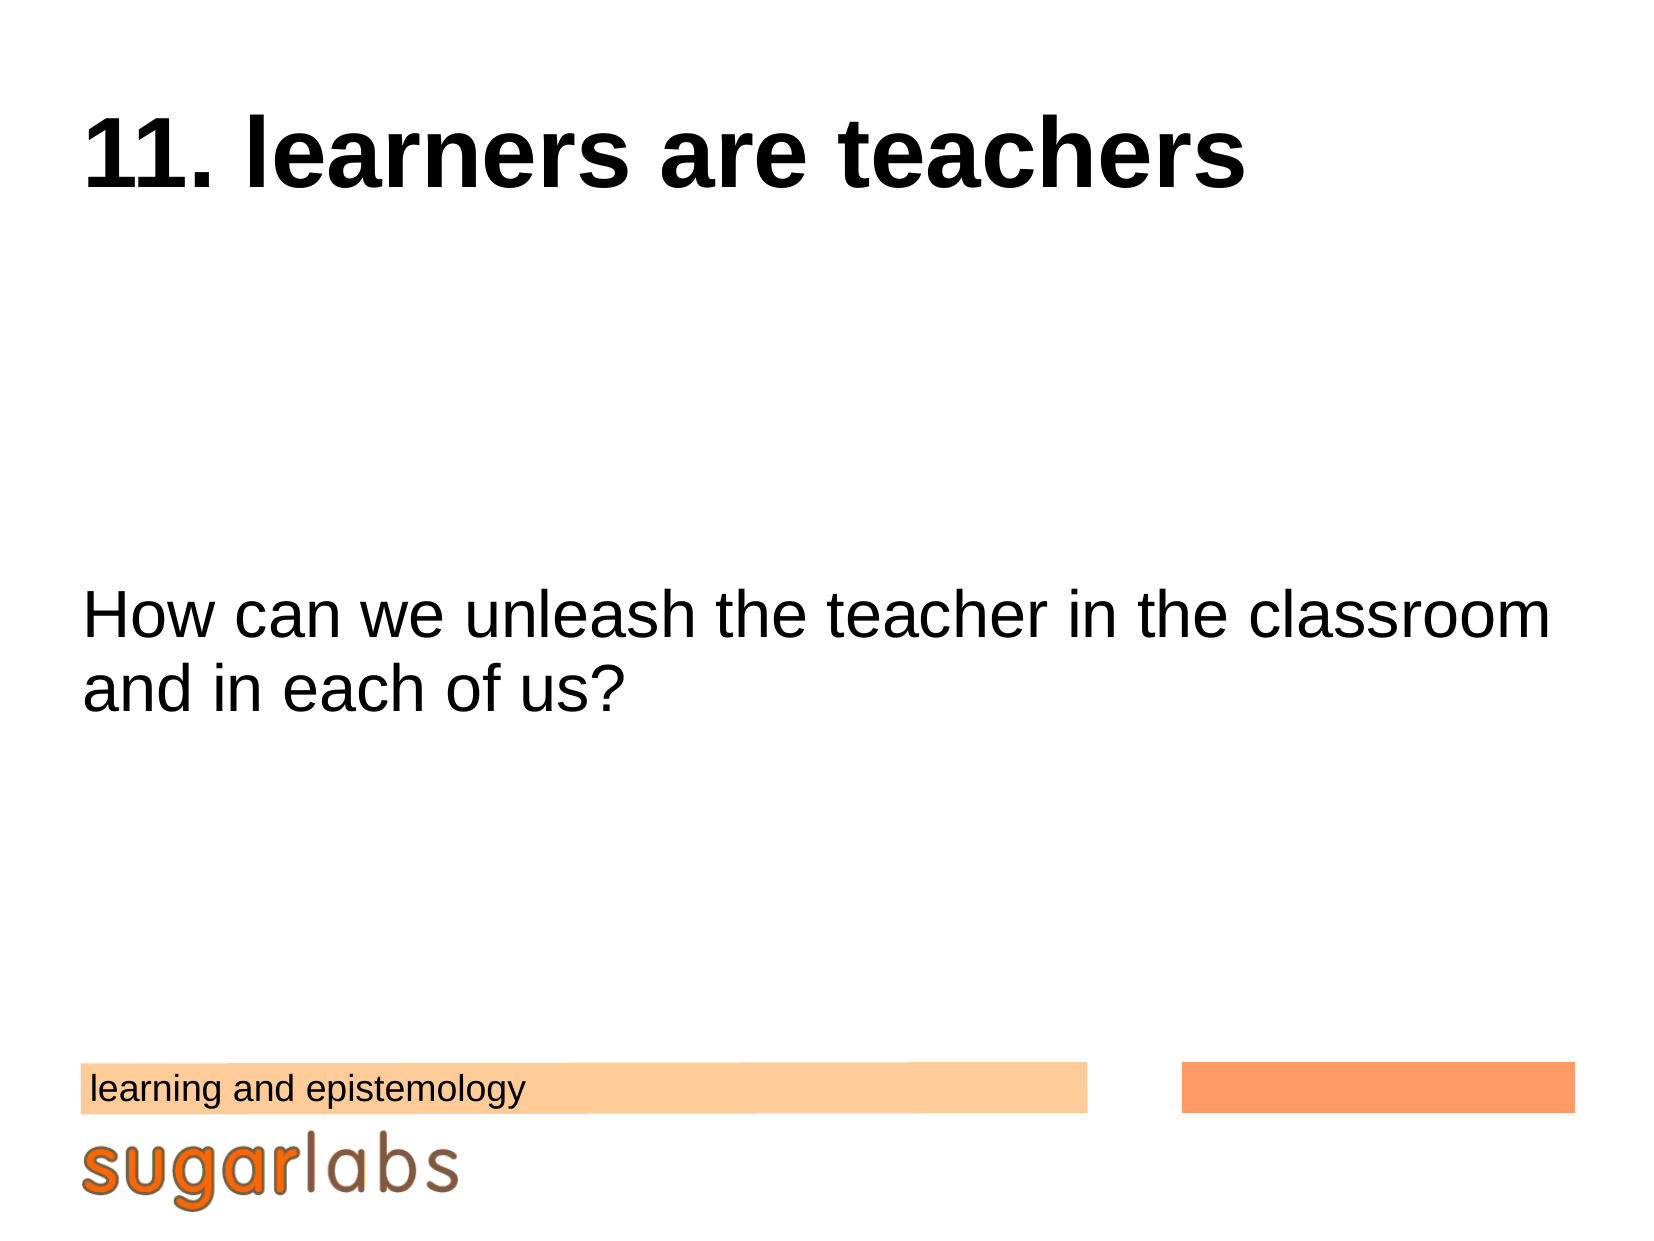

# 11. learners are teachers
How can we unleash the teacher in the classroom and in each of us?
learning and epistemology